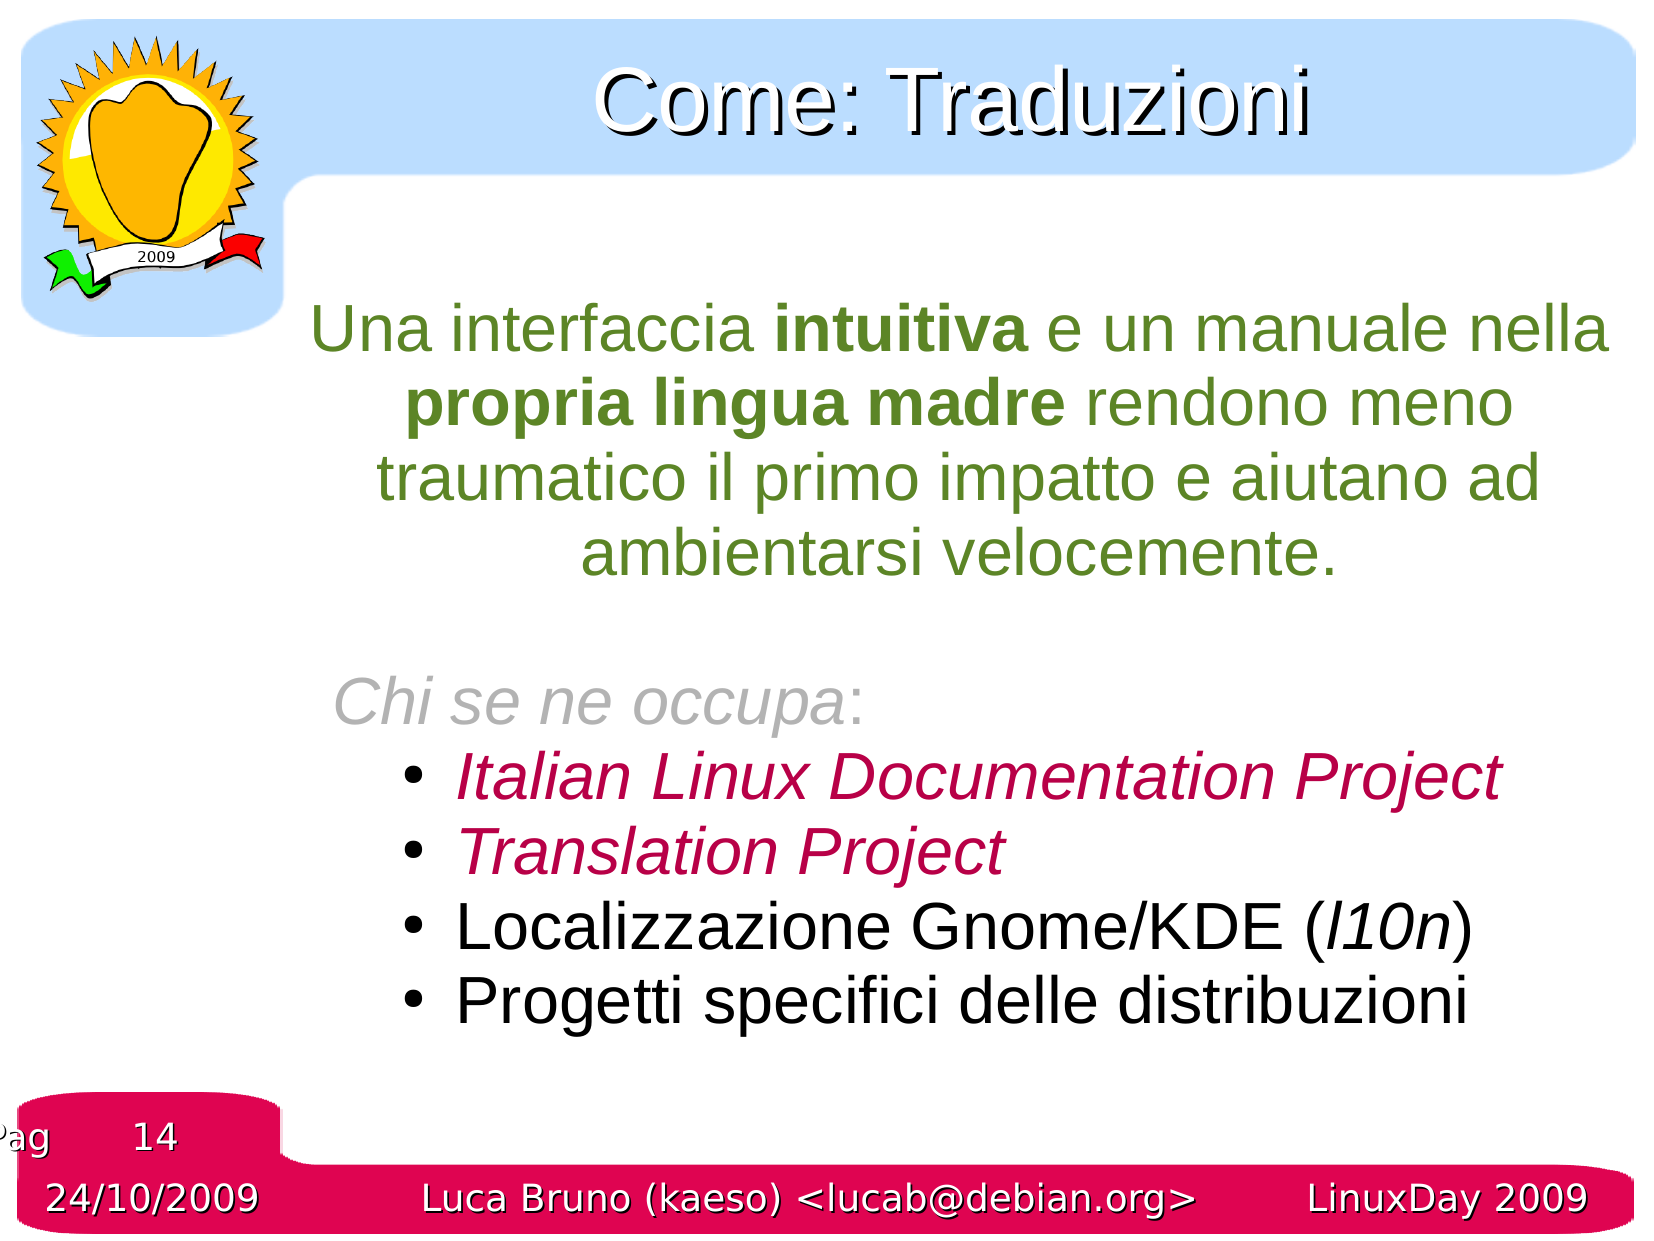

# Come: Traduzioni
Una interfaccia intuitiva e un manuale nella propria lingua madre rendono meno traumatico il primo impatto e aiutano ad ambientarsi velocemente.
 Chi se ne occupa:
 Italian Linux Documentation Project
 Translation Project
 Localizzazione Gnome/KDE (l10n)
 Progetti specifici delle distribuzioni
Pag
Luca Bruno (kaeso) <lucab@debian.org> 		LinuxDay 2009
24/10/2009